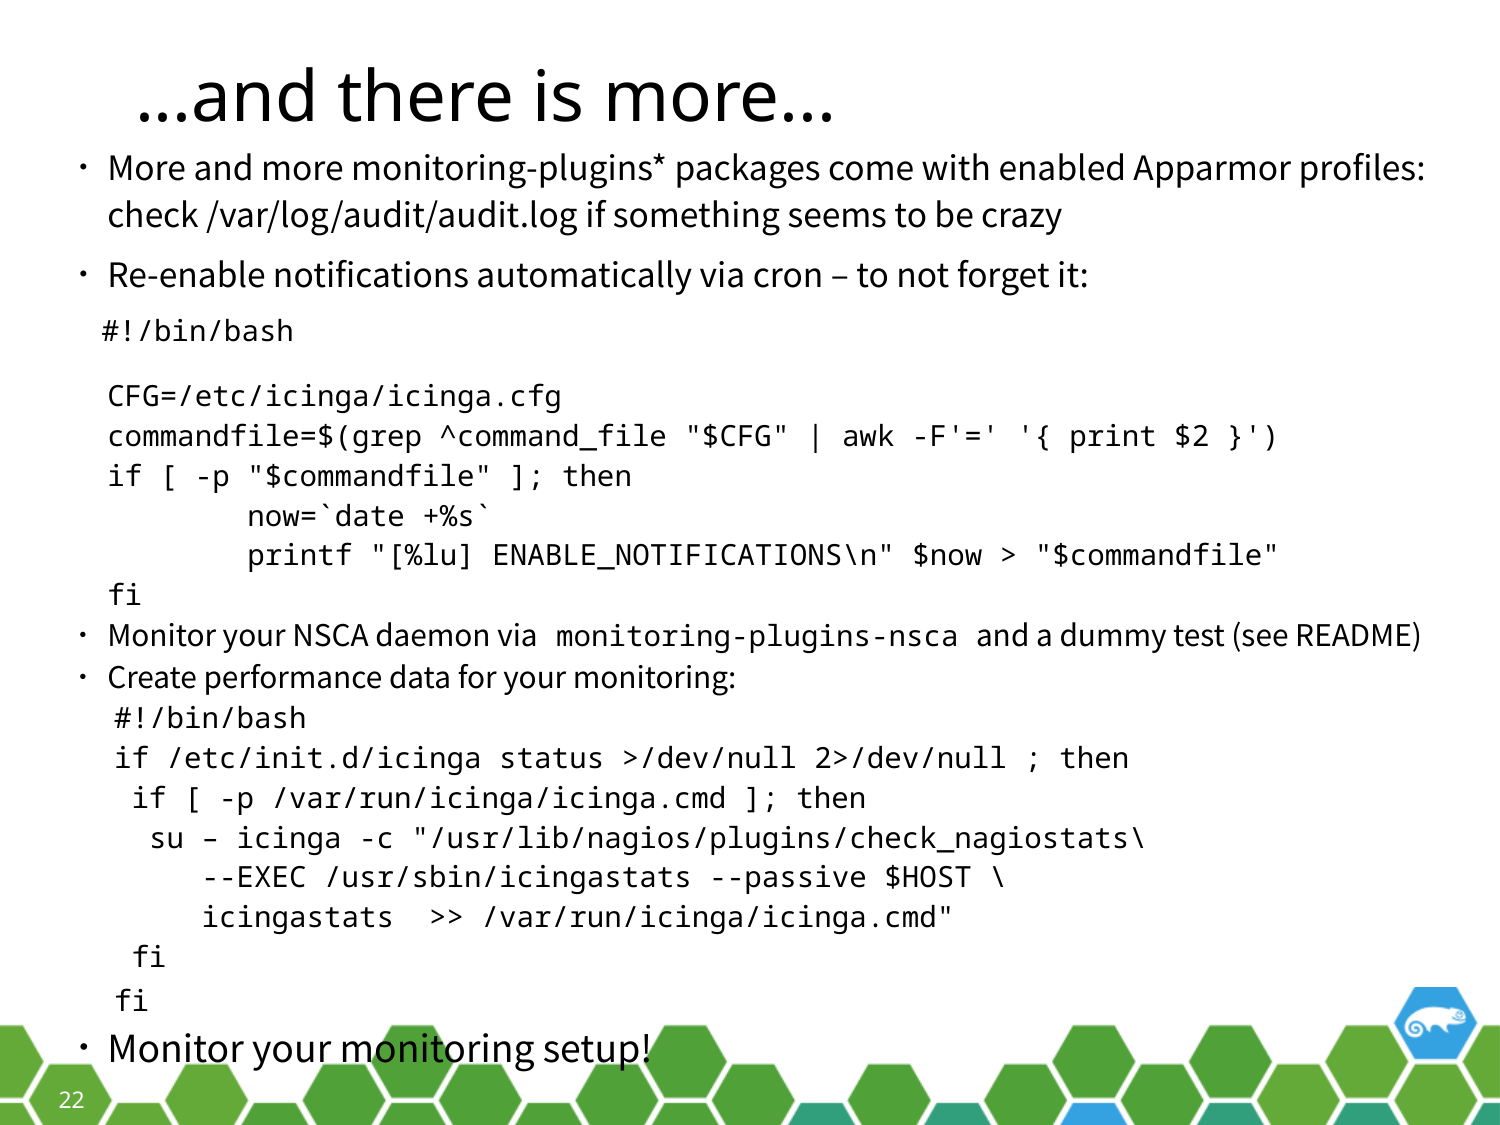

# ...and there is more...
More and more monitoring-plugins* packages come with enabled Apparmor profiles: check /var/log/audit/audit.log if something seems to be crazy
Re-enable notifications automatically via cron – to not forget it:
 #!/bin/bash
CFG=/etc/icinga/icinga.cfg
commandfile=$(grep ^command_file "$CFG" | awk -F'=' '{ print $2 }')
if [ -p "$commandfile" ]; then
 now=`date +%s`
 printf "[%lu] ENABLE_NOTIFICATIONS\n" $now > "$commandfile"
fi
Monitor your NSCA daemon via monitoring-plugins-nsca and a dummy test (see README)
Create performance data for your monitoring:
 #!/bin/bash
 if /etc/init.d/icinga status >/dev/null 2>/dev/null ; then
 if [ -p /var/run/icinga/icinga.cmd ]; then
 su – icinga -c "/usr/lib/nagios/plugins/check_nagiostats\
 --EXEC /usr/sbin/icingastats --passive $HOST \
 icingastats >> /var/run/icinga/icinga.cmd"
 fi
 fi
Monitor your monitoring setup!